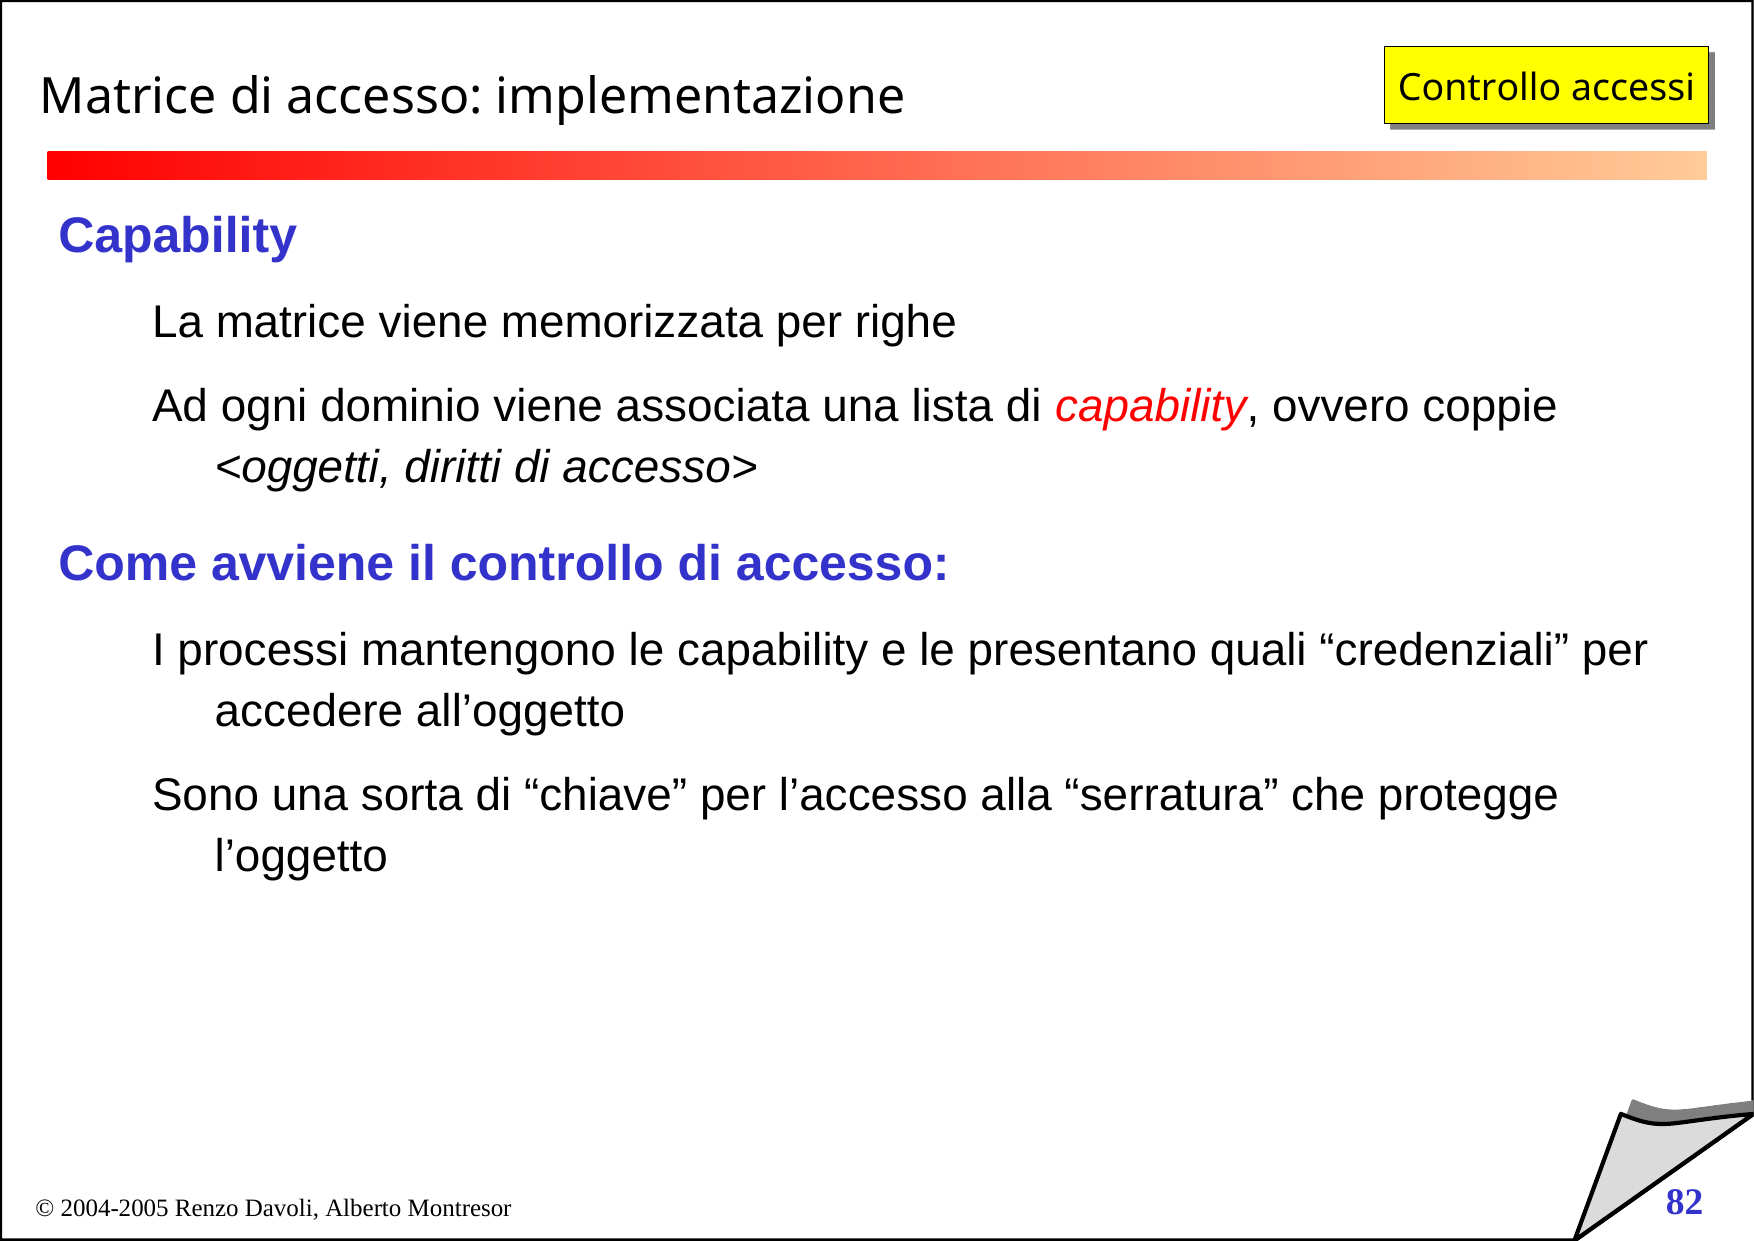

Controllo accessi
# Matrice di accesso: implementazione
Capability
La matrice viene memorizzata per righe
Ad ogni dominio viene associata una lista di capability, ovvero coppie
<oggetti, diritti di accesso>
Come avviene il controllo di accesso:
I processi mantengono le capability e le presentano quali “credenziali” per accedere all’oggetto
Sono una sorta di “chiave” per l’accesso alla “serratura” che protegge l’oggetto